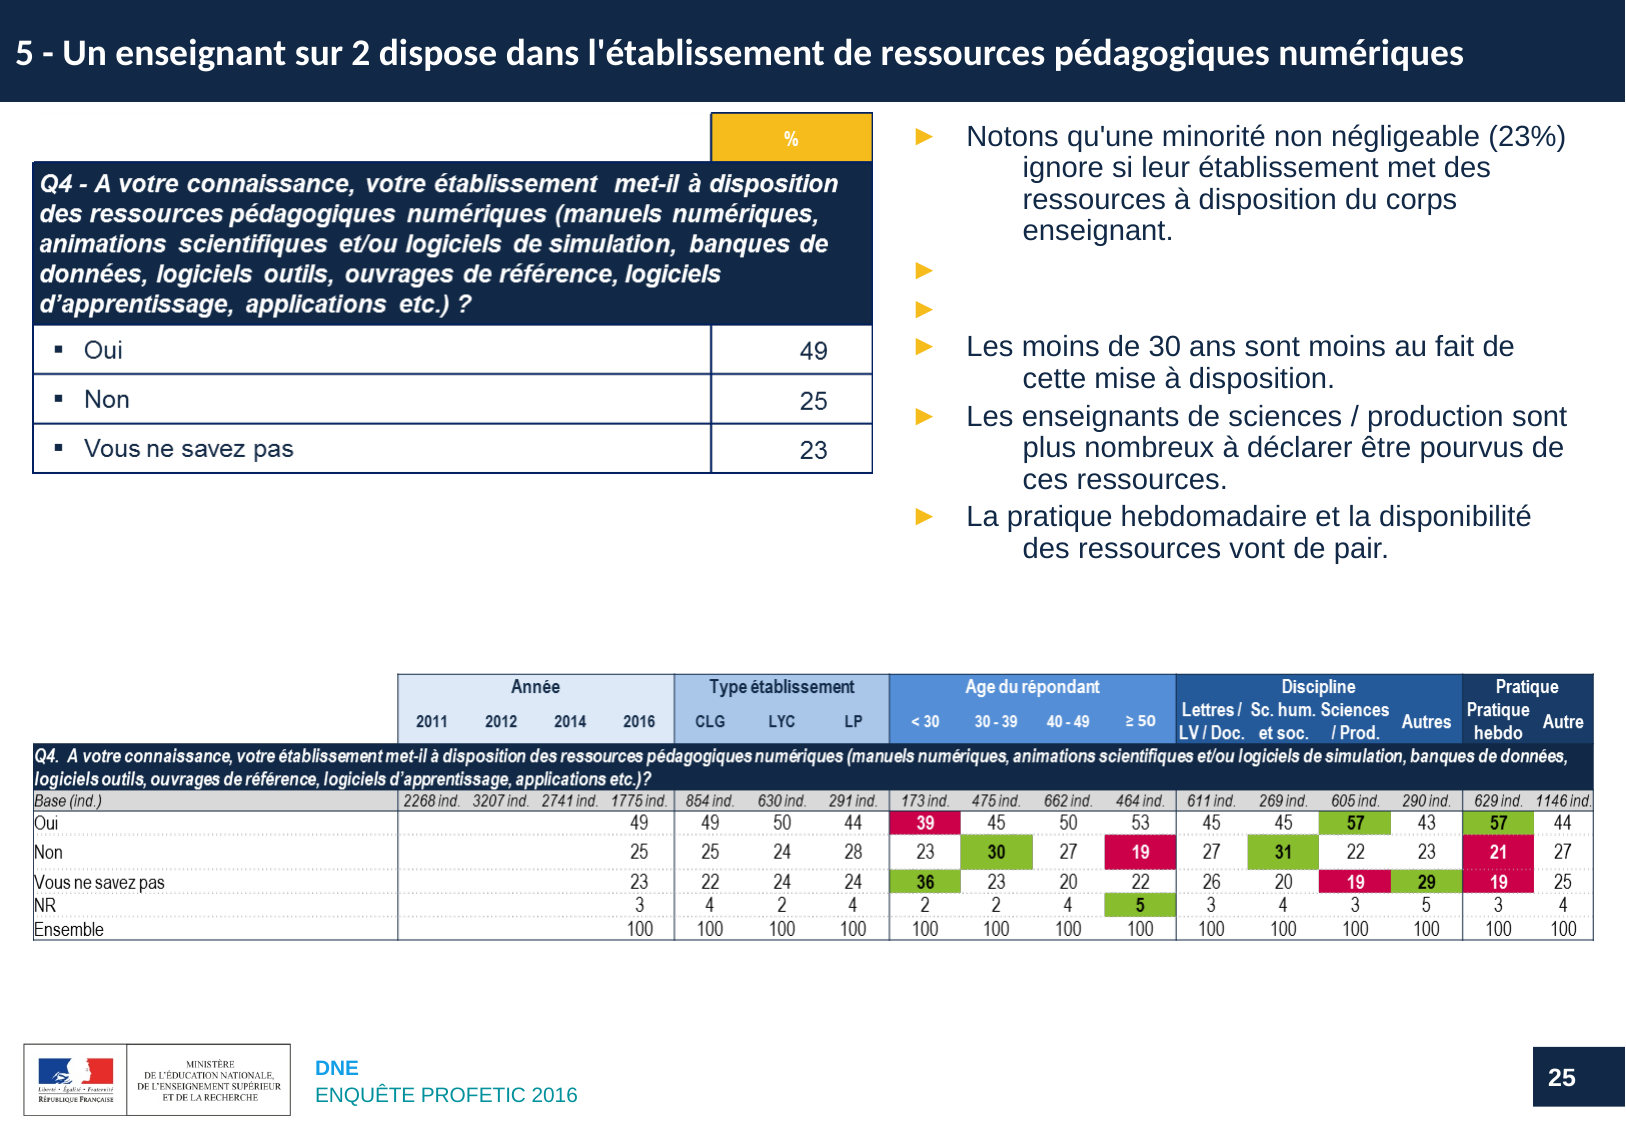

5 - Un enseignant sur 2 dispose dans l'établissement de ressources pédagogiques numériques
# Notons qu'une minorité non négligeable (23%) ignore si leur établissement met des ressources à disposition du corps enseignant.
Les moins de 30 ans sont moins au fait de cette mise à disposition.
Les enseignants de sciences / production sont plus nombreux à déclarer être pourvus de ces ressources.
La pratique hebdomadaire et la disponibilité des ressources vont de pair.
25